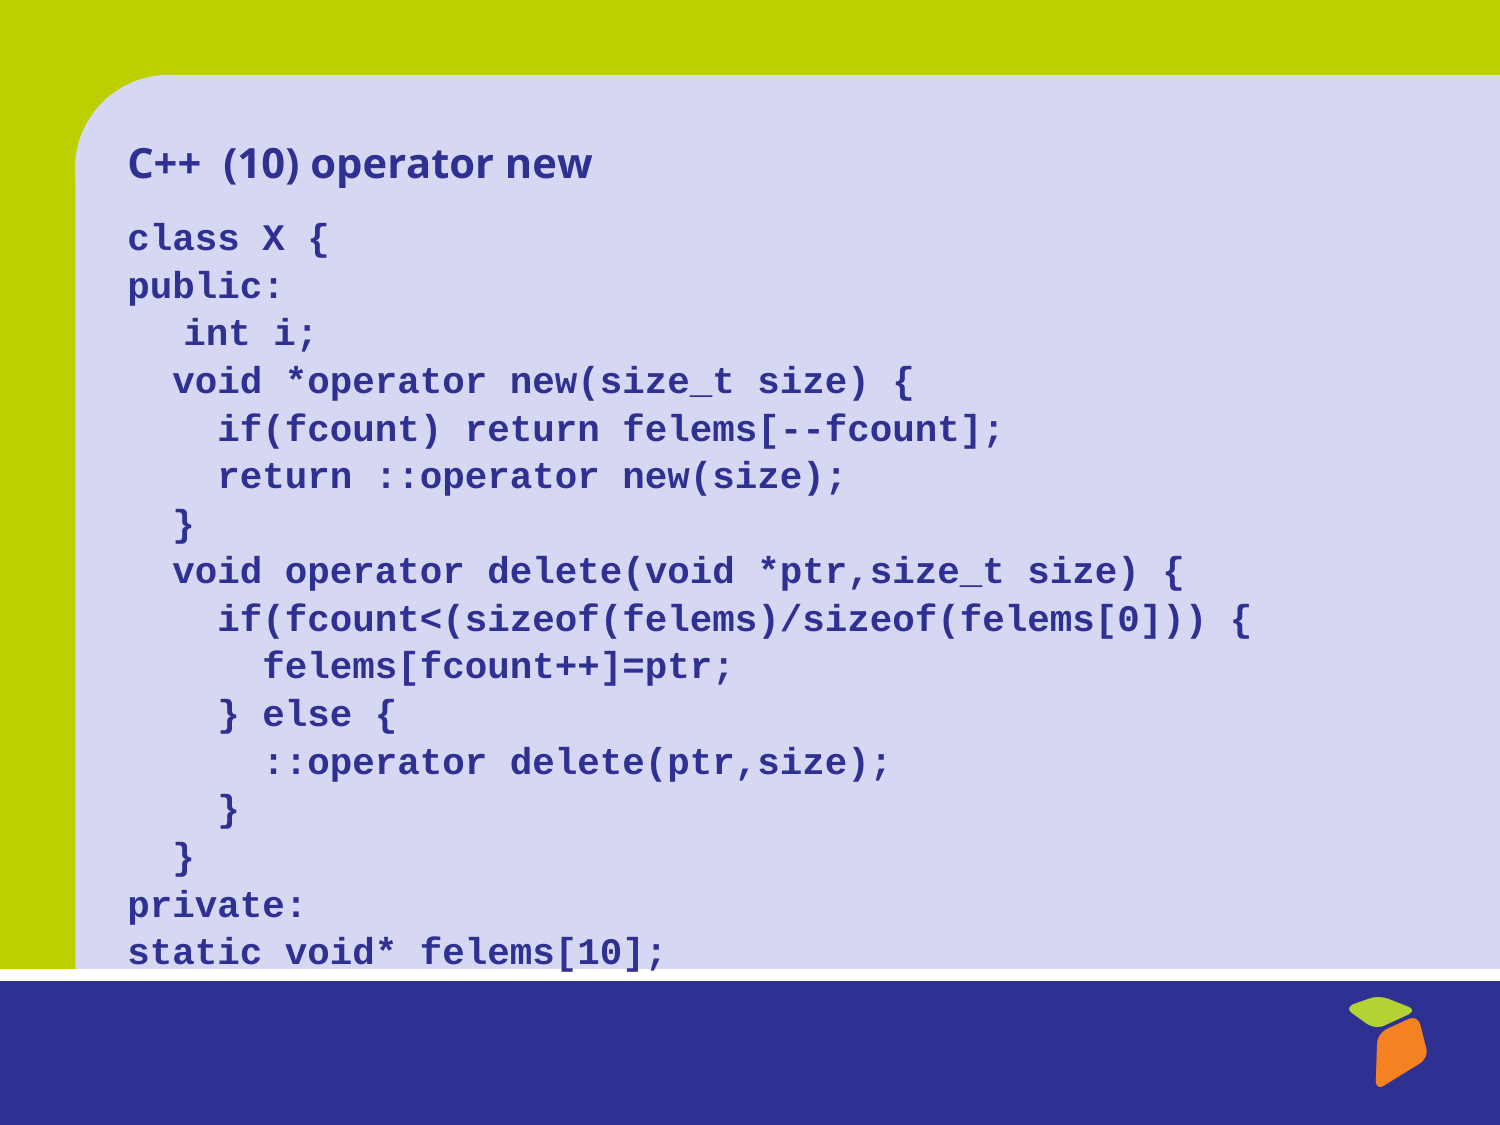

# C++ (10) operator new
class X {
public:
	int i;
 void *operator new(size_t size) {
 if(fcount) return felems[--fcount];
 return ::operator new(size);
 }
 void operator delete(void *ptr,size_t size) {
 if(fcount<(sizeof(felems)/sizeof(felems[0])) {
 felems[fcount++]=ptr;
 } else {
 ::operator delete(ptr,size);
 }
 }
private:
static void* felems[10];
static int fcount;
};